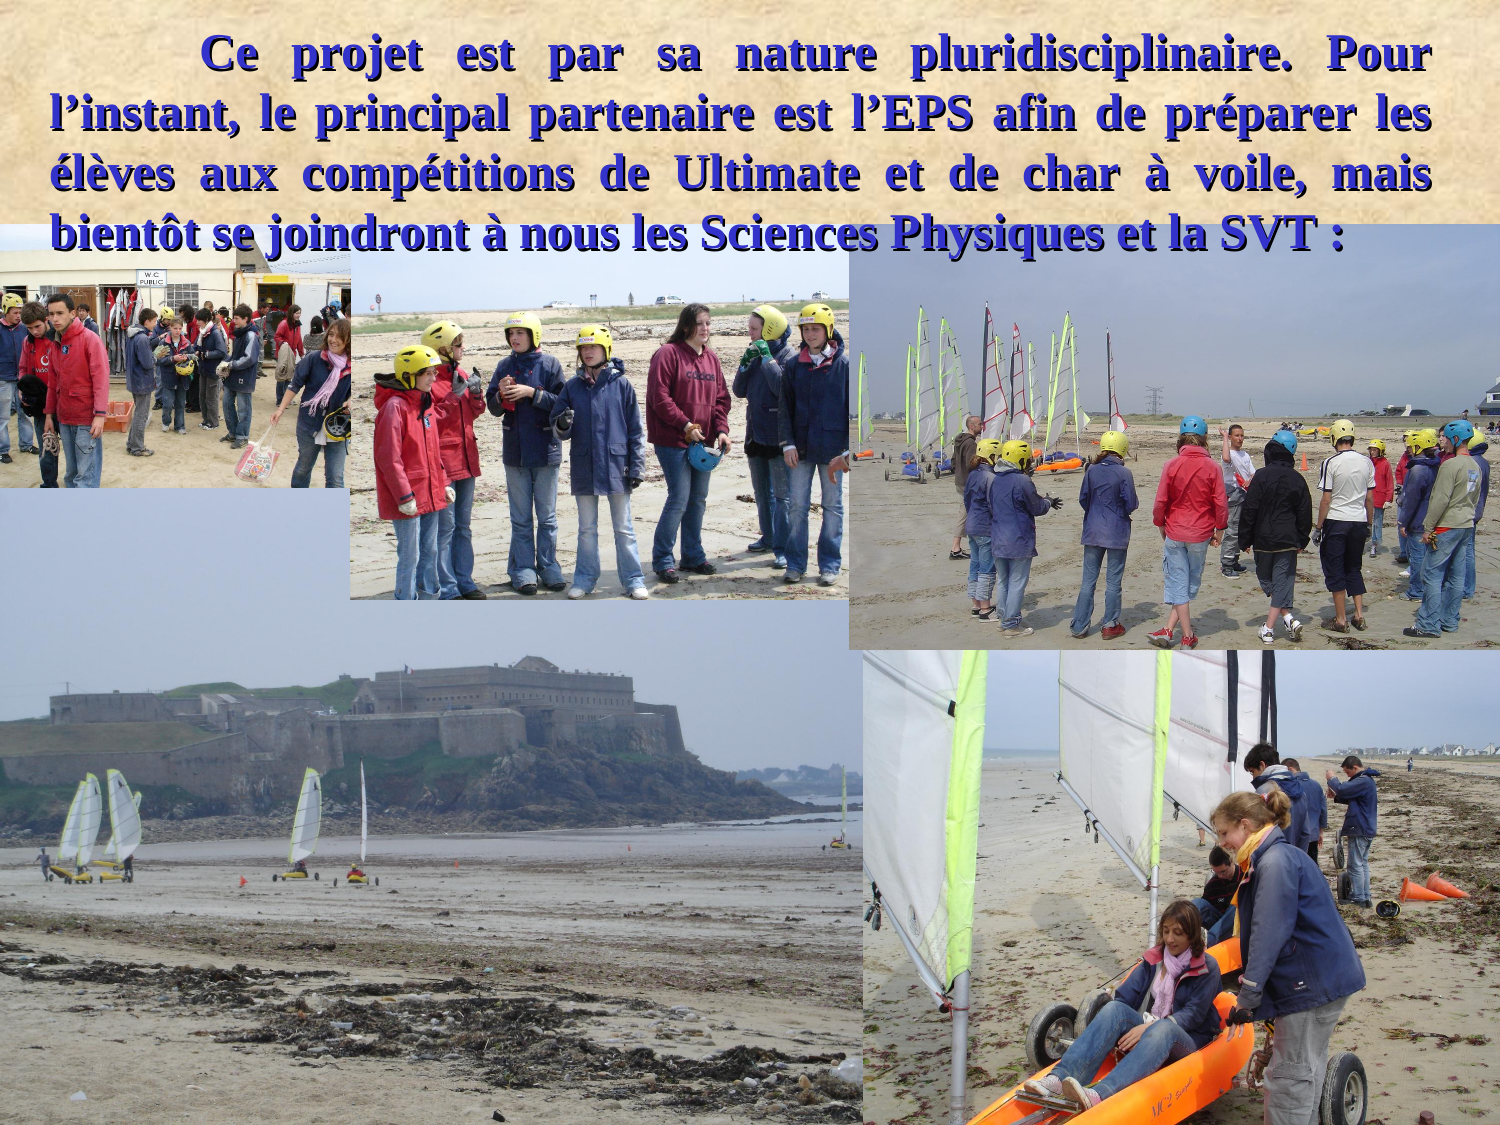

Ce projet est par sa nature pluridisciplinaire. Pour l’instant, le principal partenaire est l’EPS afin de préparer les élèves aux compétitions de Ultimate et de char à voile, mais bientôt se joindront à nous les Sciences Physiques et la SVT :